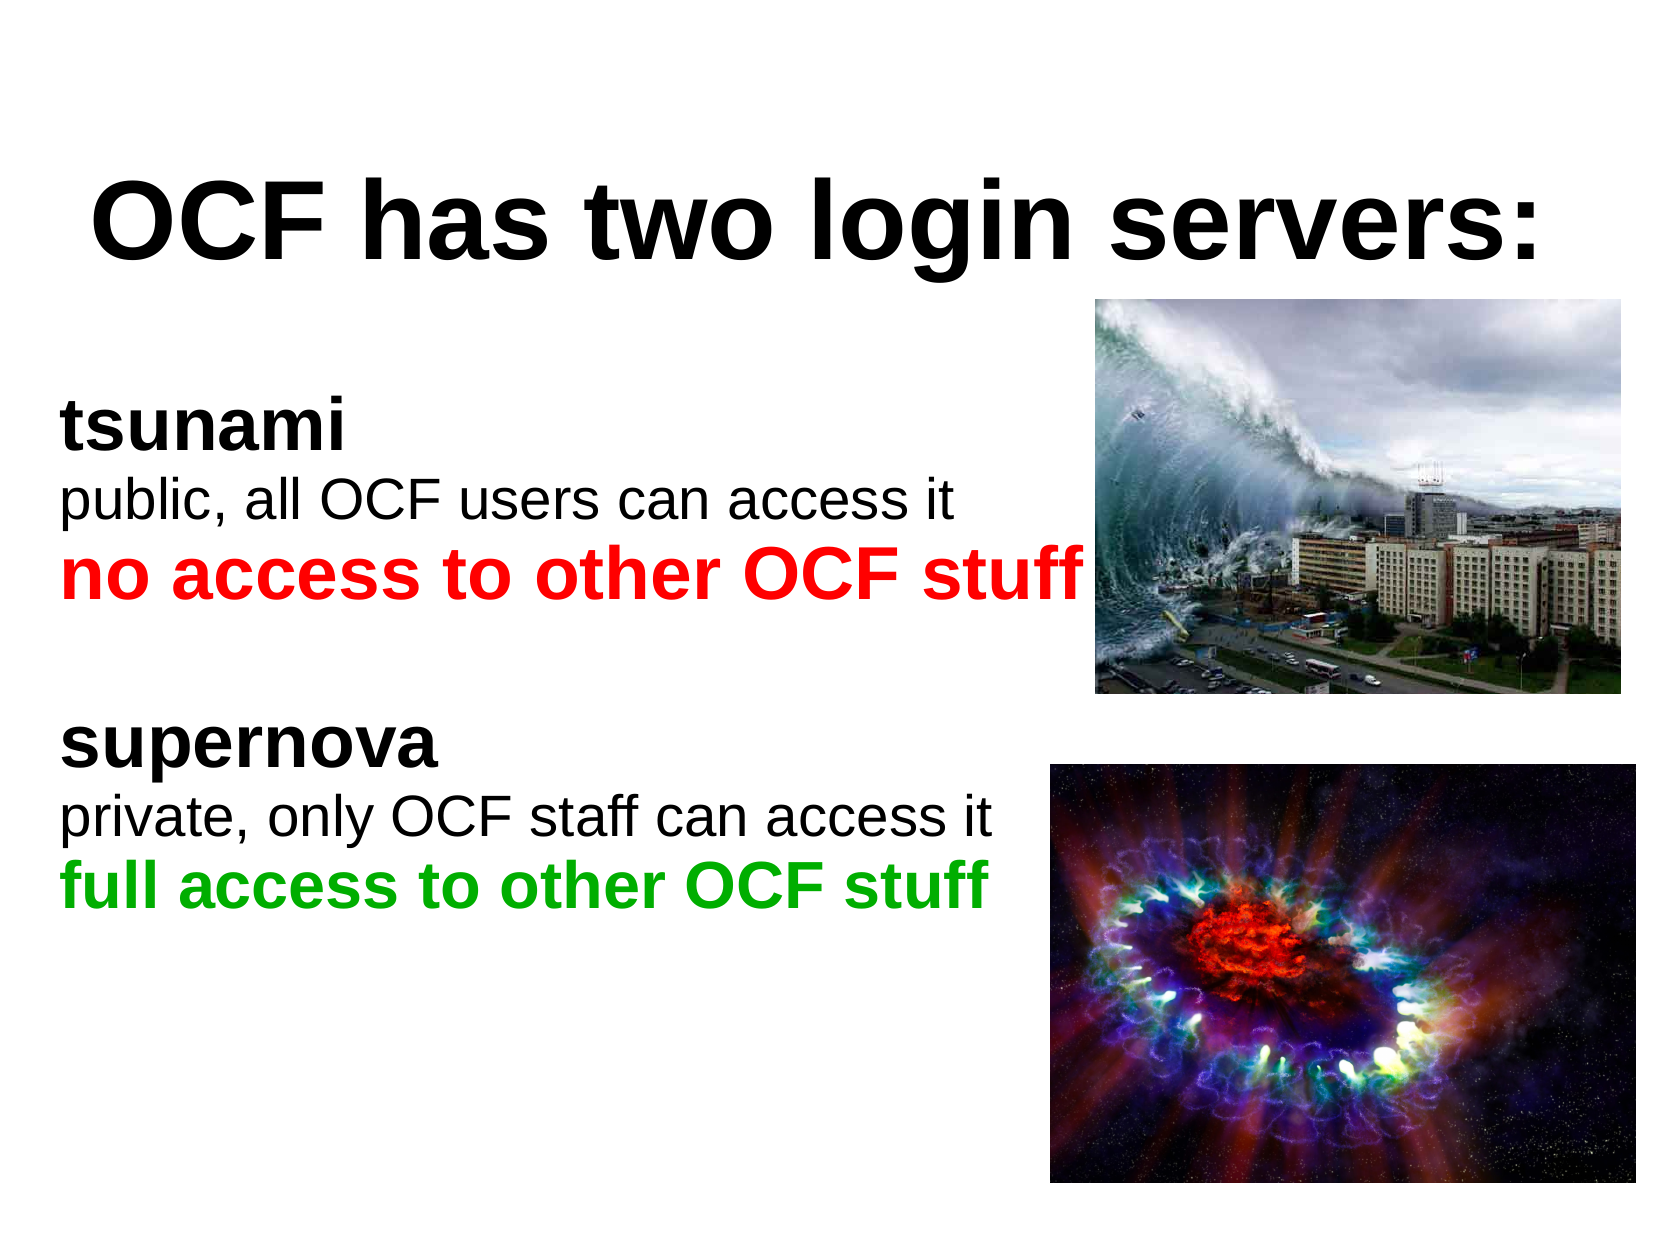

OCF has two login servers:
tsunami
public, all OCF users can access it
no access to other OCF stuff
supernova
private, only OCF staff can access it
full access to other OCF stuff